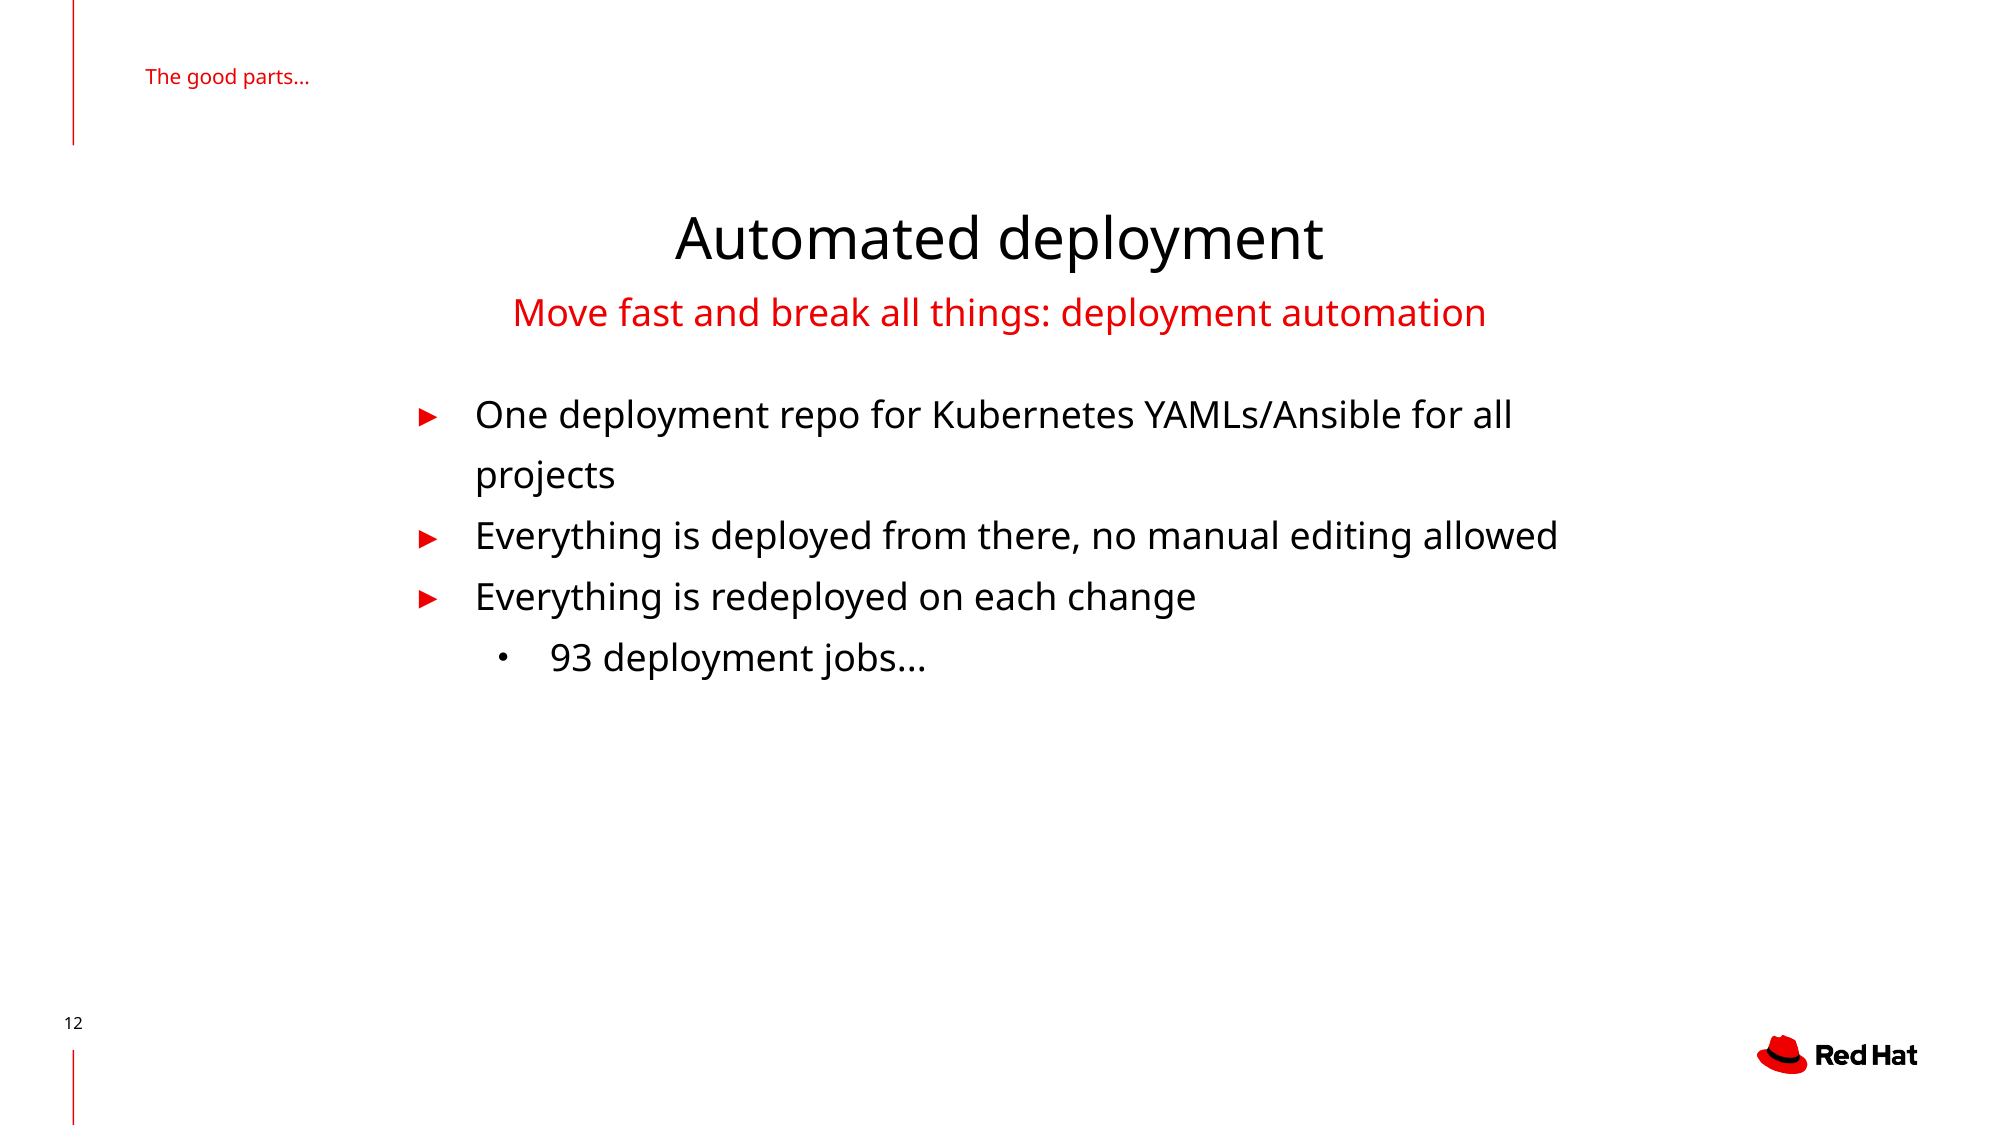

# The good parts...
Automated deployment
Move fast and break all things: deployment automation
One deployment repo for Kubernetes YAMLs/Ansible for all projects
Everything is deployed from there, no manual editing allowed
Everything is redeployed on each change
93 deployment jobs...